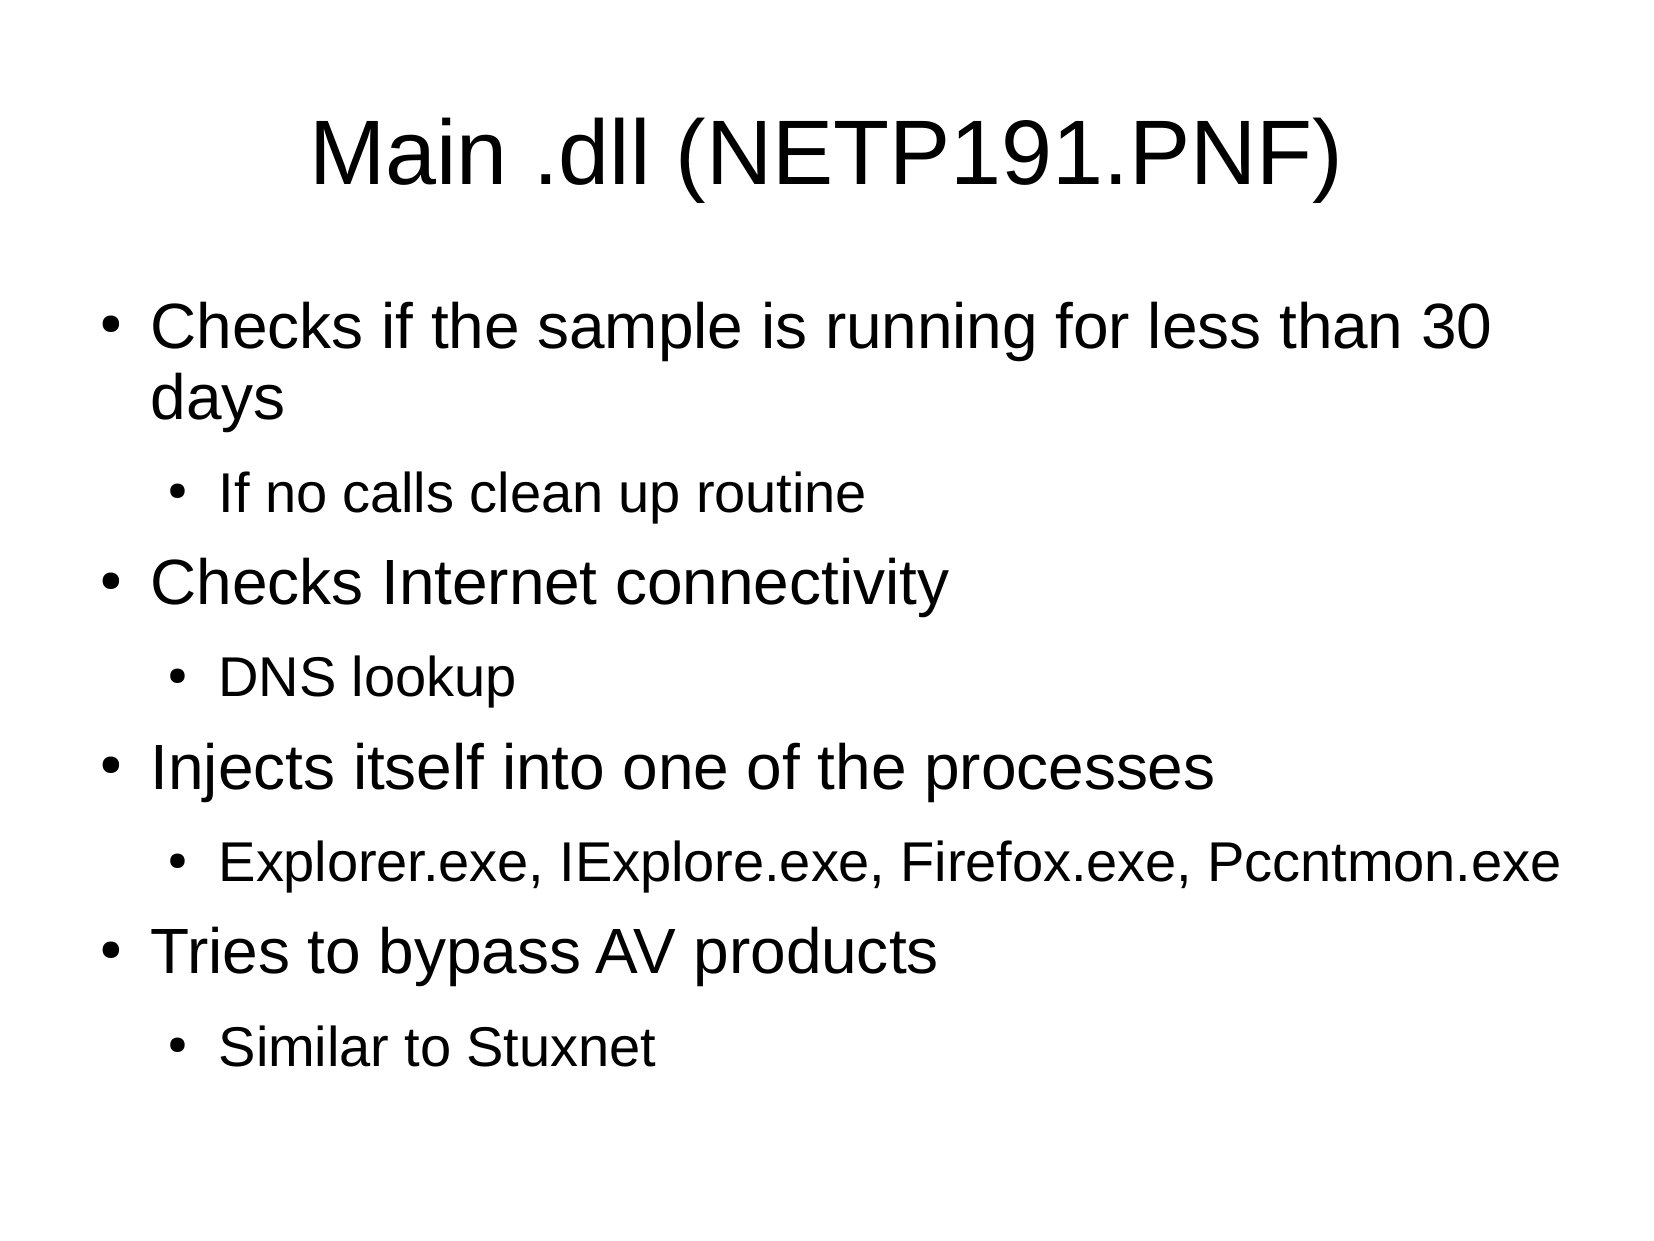

# Main .dll (NETP191.PNF)
Checks if the sample is running for less than 30 days
If no calls clean up routine
Checks Internet connectivity
DNS lookup
Injects itself into one of the processes
Explorer.exe, IExplore.exe, Firefox.exe, Pccntmon.exe
Tries to bypass AV products
Similar to Stuxnet